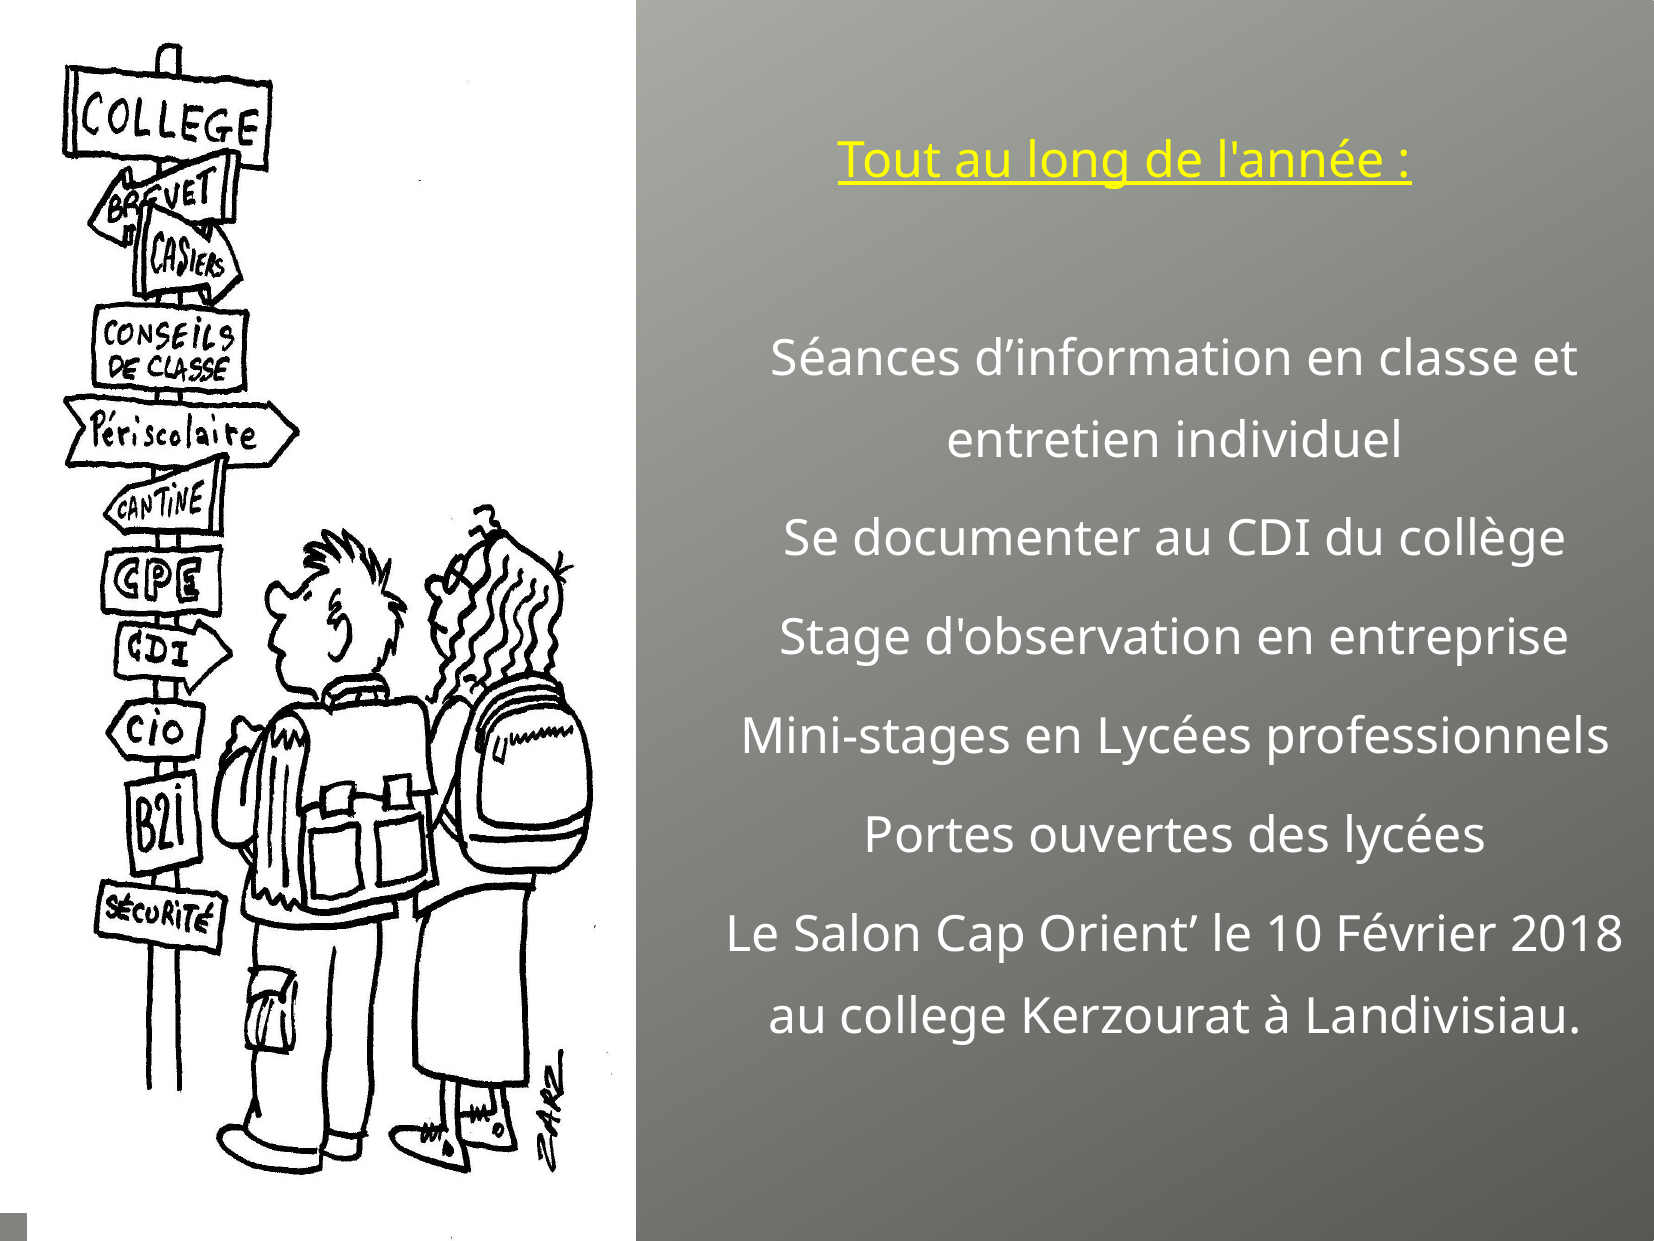

Tout au long de l'année :
Séances d’information en classe et entretien individuel
Se documenter au CDI du collège
Stage d'observation en entreprise
Mini-stages en Lycées professionnels
Portes ouvertes des lycées
Le Salon Cap Orient’ le 10 Février 2018 au college Kerzourat à Landivisiau.
Comment
choisir ?